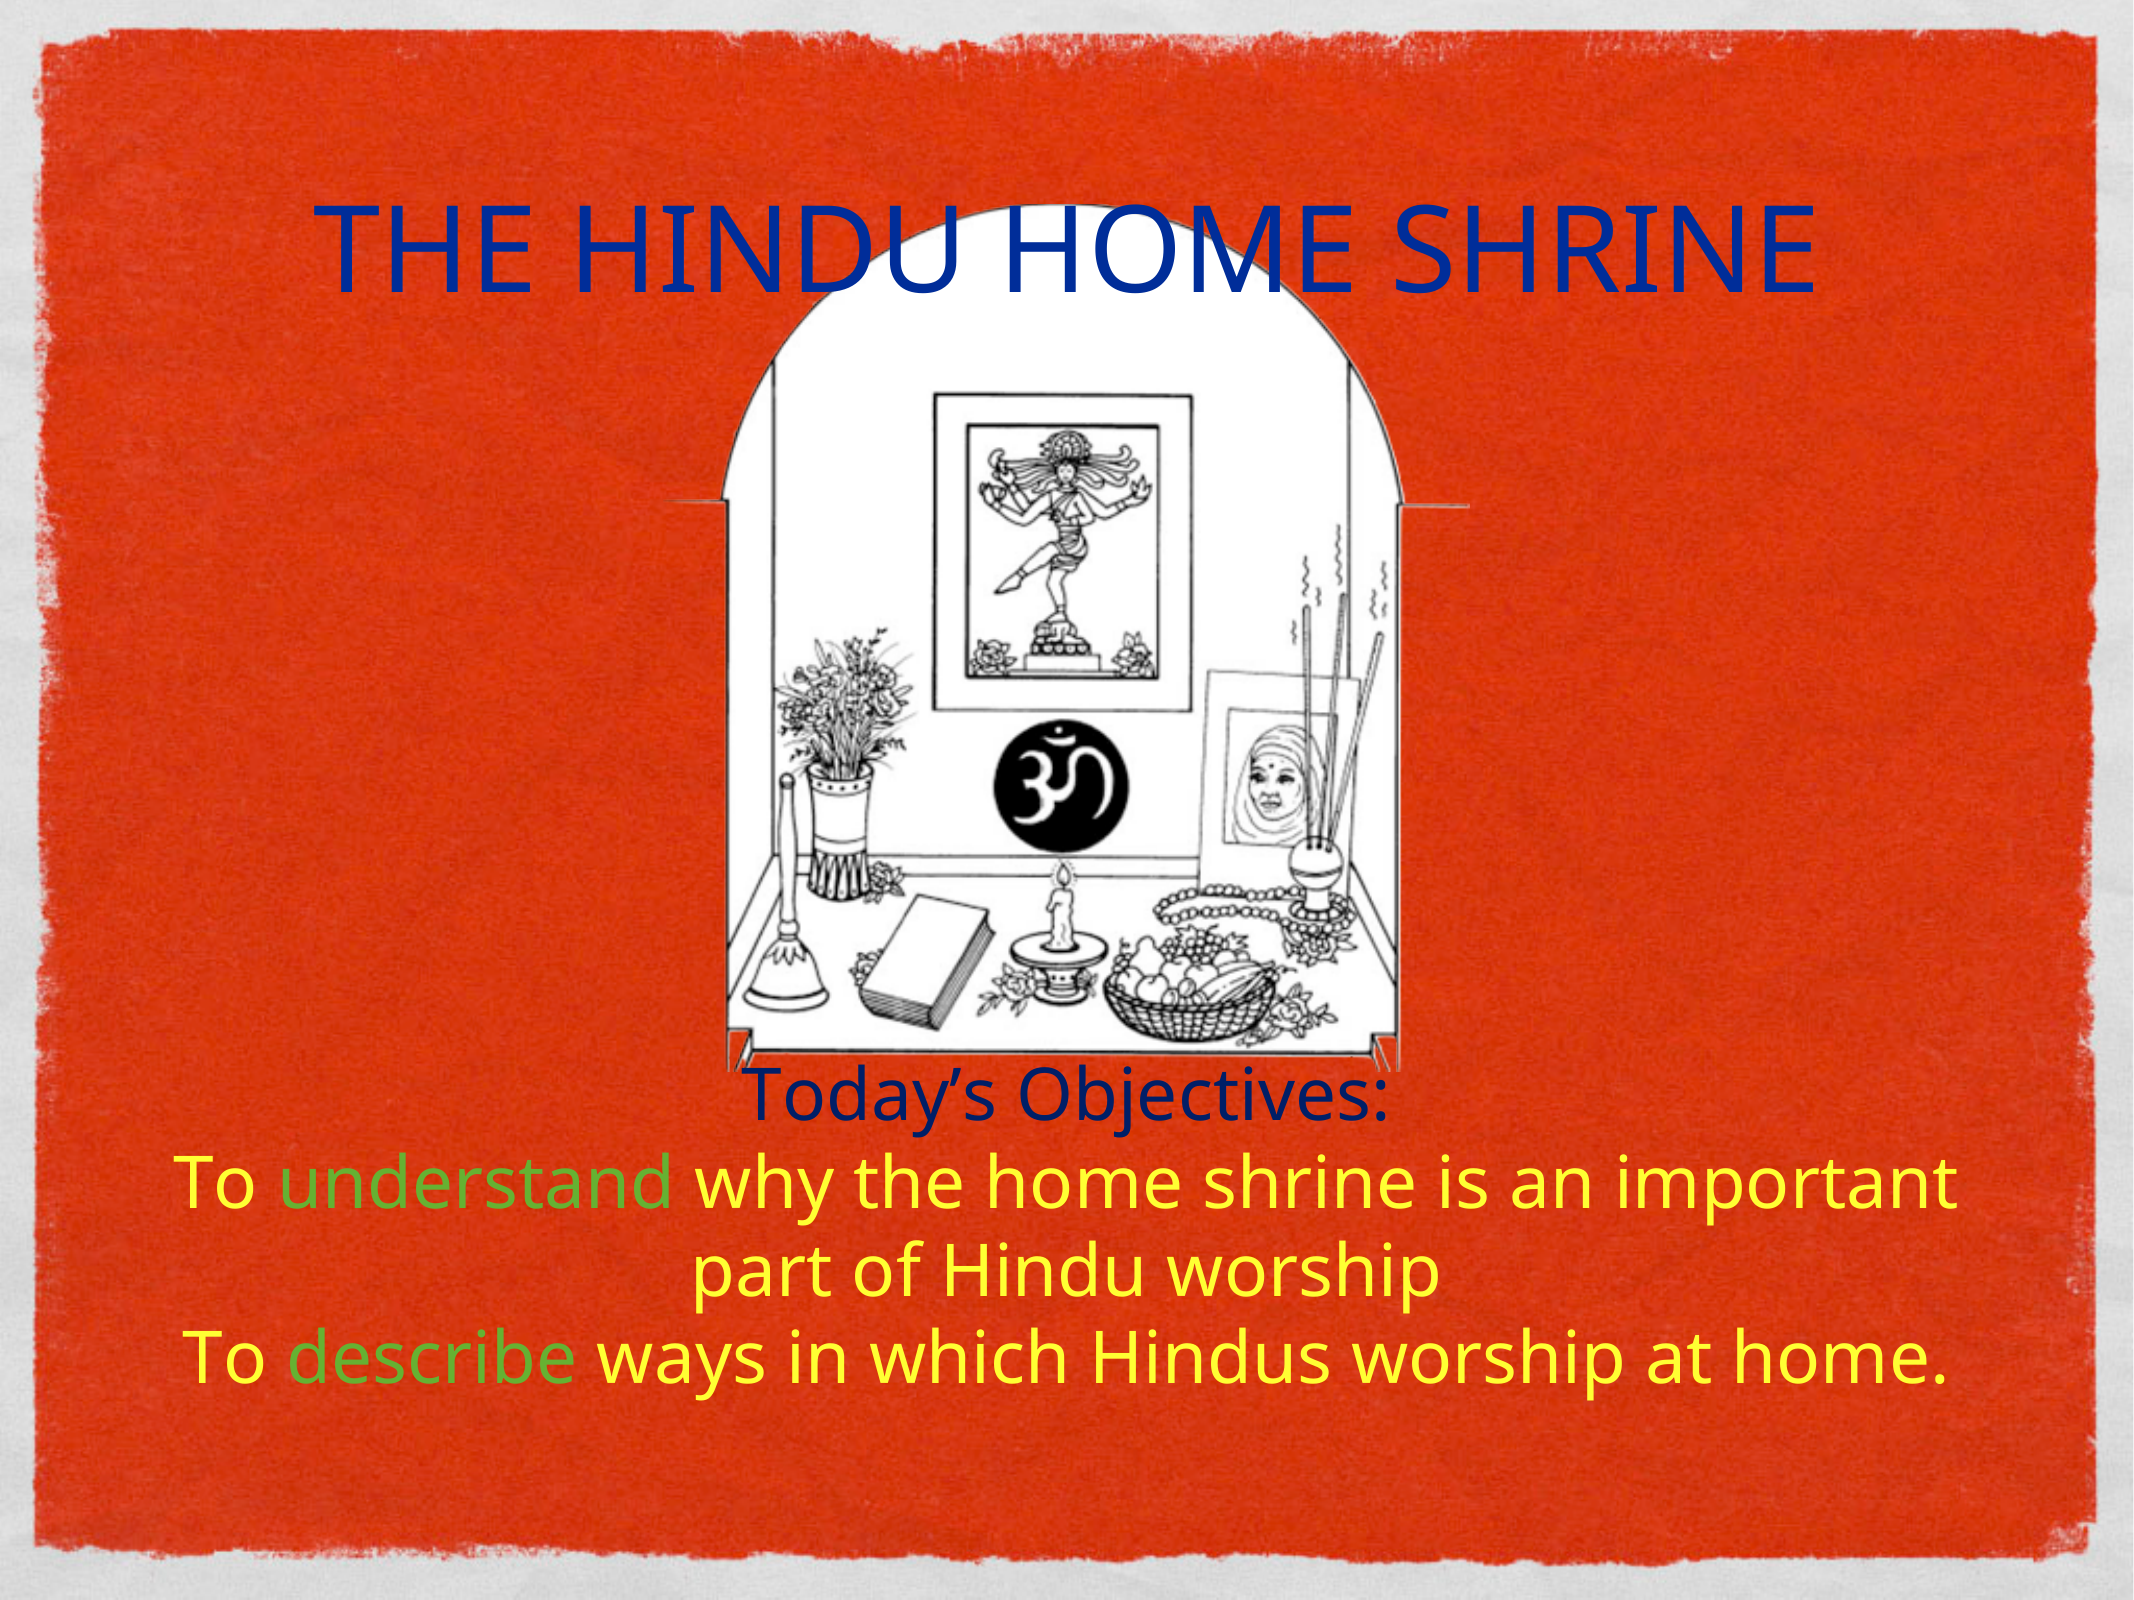

THE HINDU HOME SHRINE
# Today’s Objectives:
To understand why the home shrine is an important part of Hindu worship
To describe ways in which Hindus worship at home.